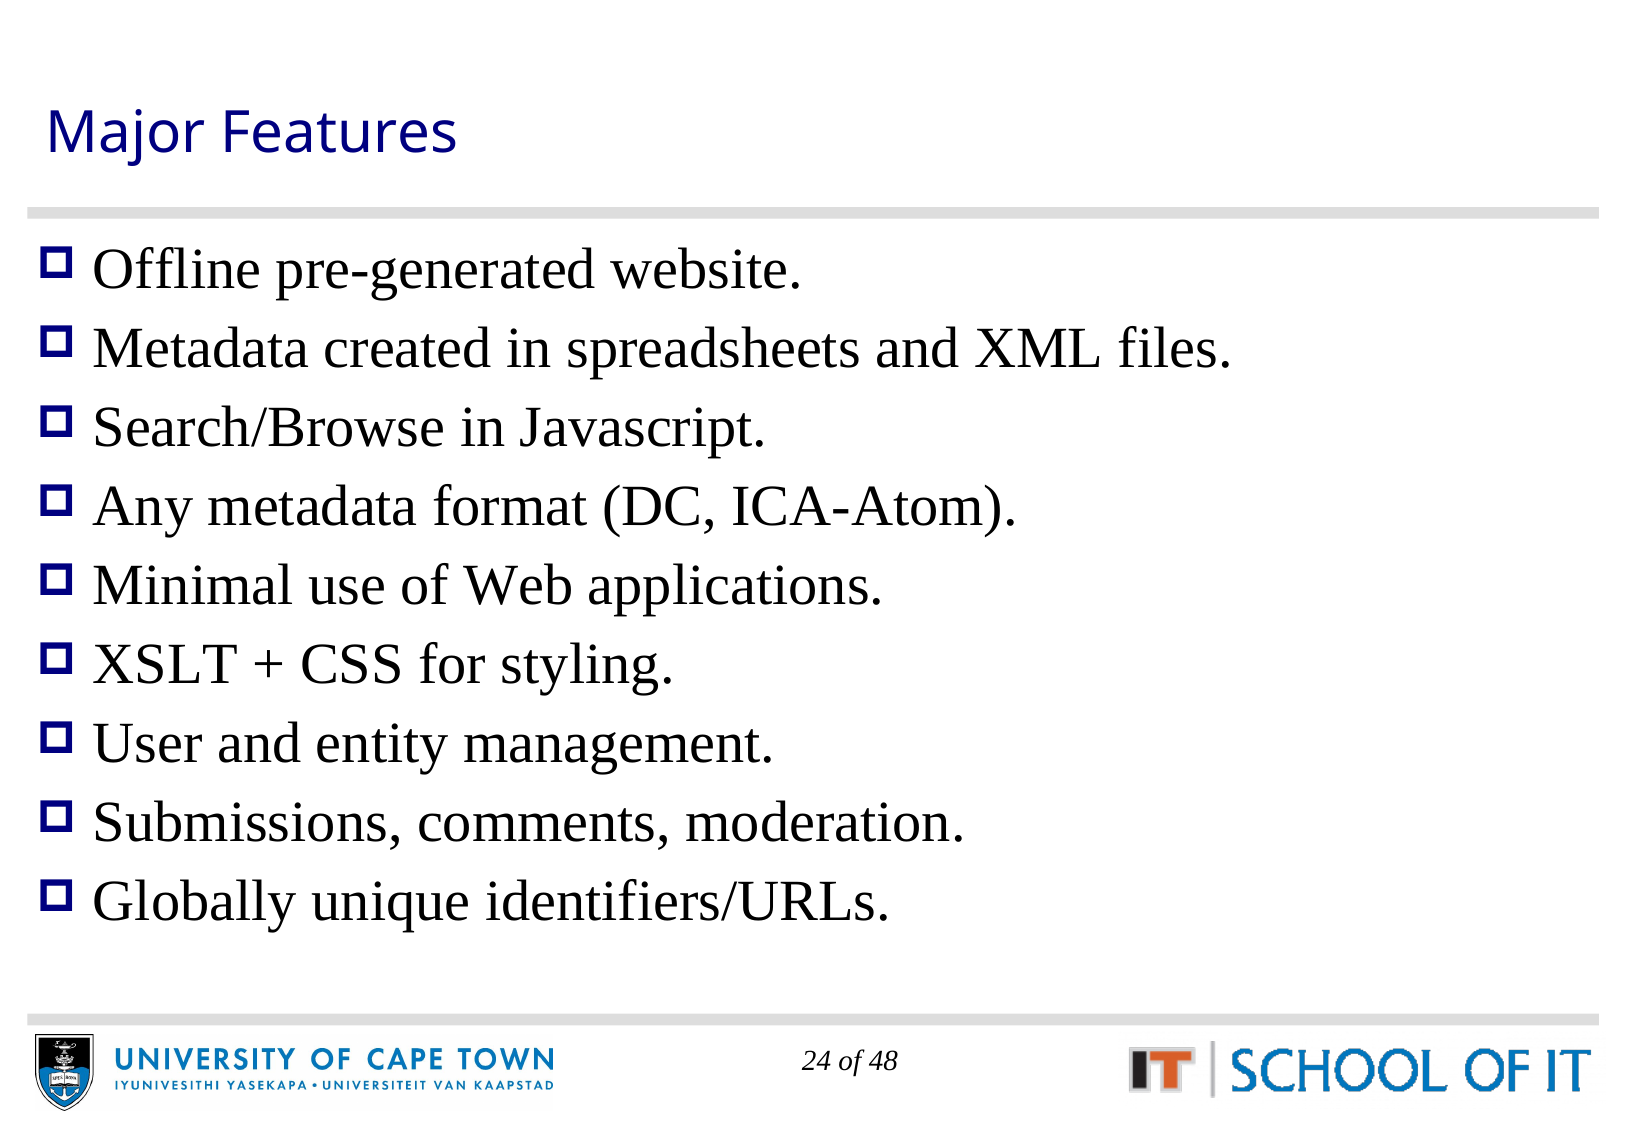

# Major Features
Offline pre-generated website.
Metadata created in spreadsheets and XML files.
Search/Browse in Javascript.
Any metadata format (DC, ICA-Atom).
Minimal use of Web applications.
XSLT + CSS for styling.
User and entity management.
Submissions, comments, moderation.
Globally unique identifiers/URLs.
24